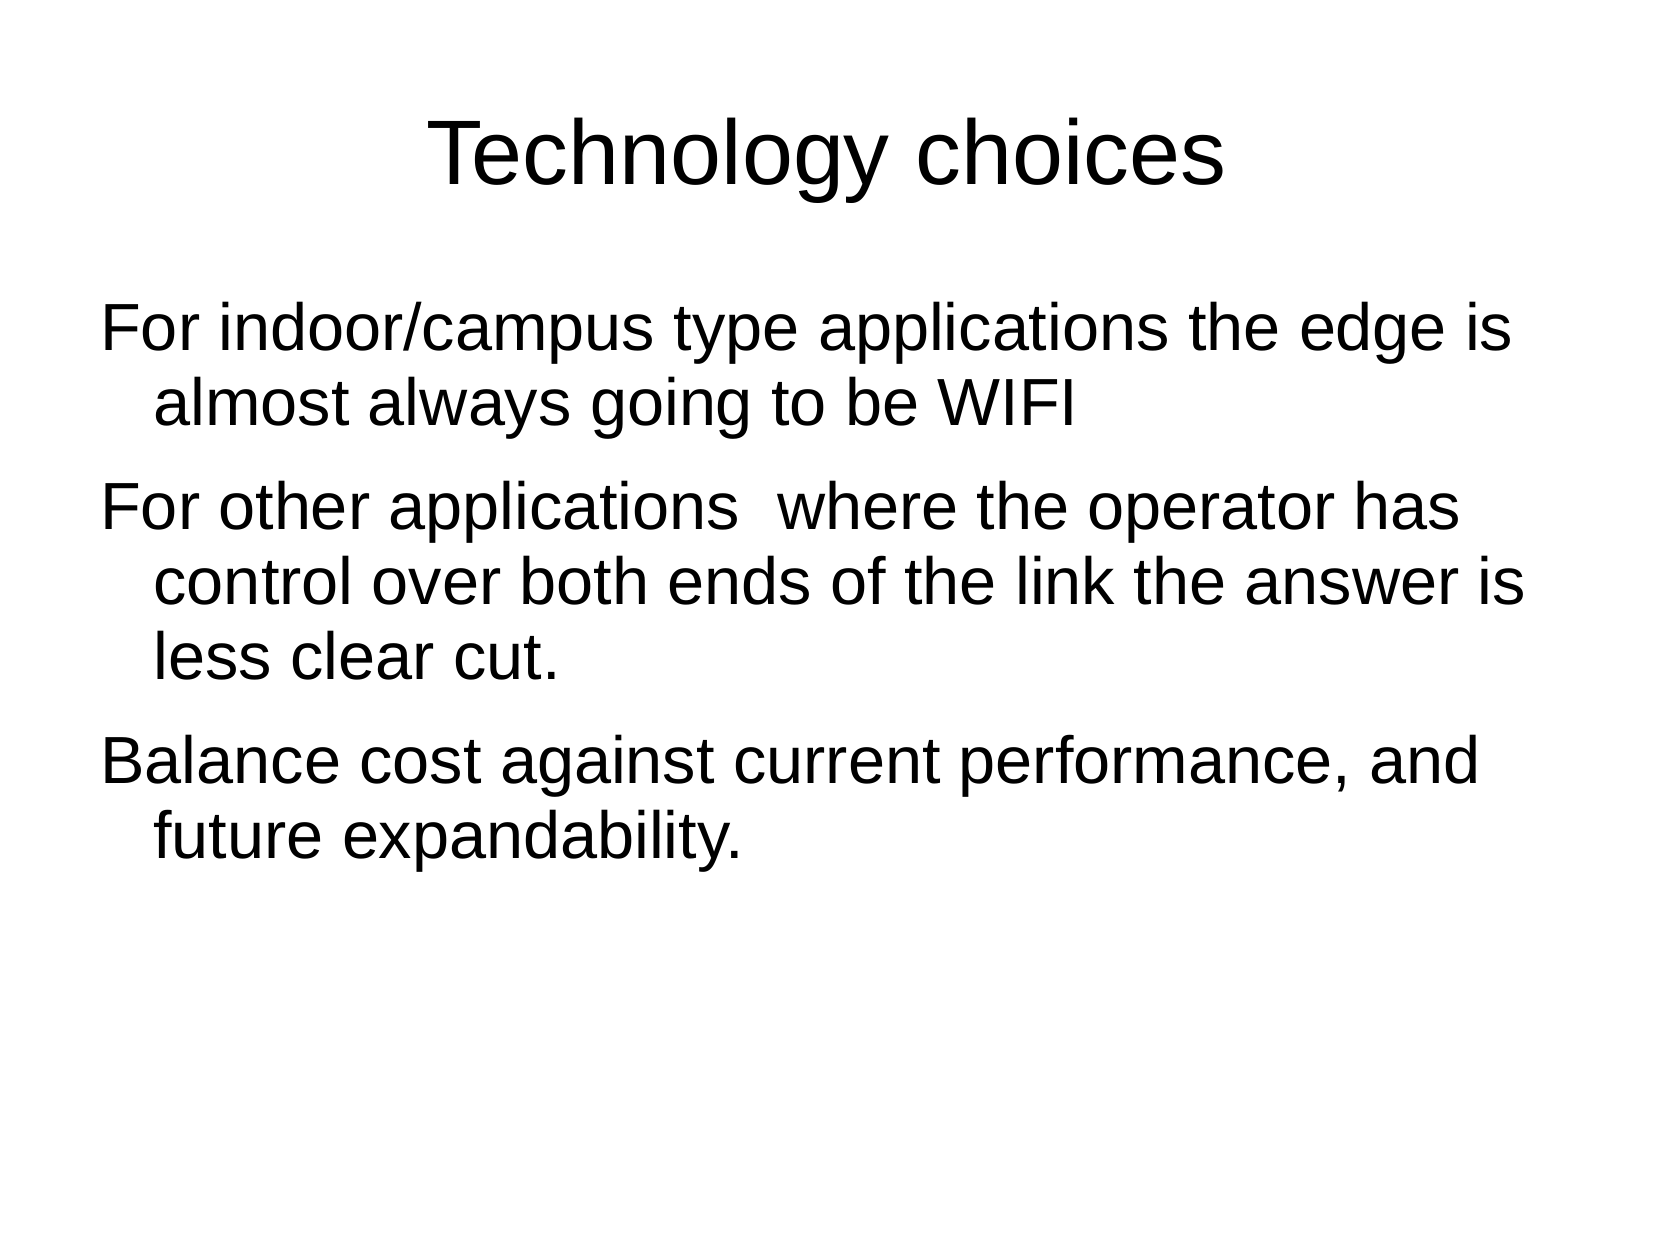

# Technology choices
For indoor/campus type applications the edge is almost always going to be WIFI
For other applications where the operator has control over both ends of the link the answer is less clear cut.
Balance cost against current performance, and future expandability.